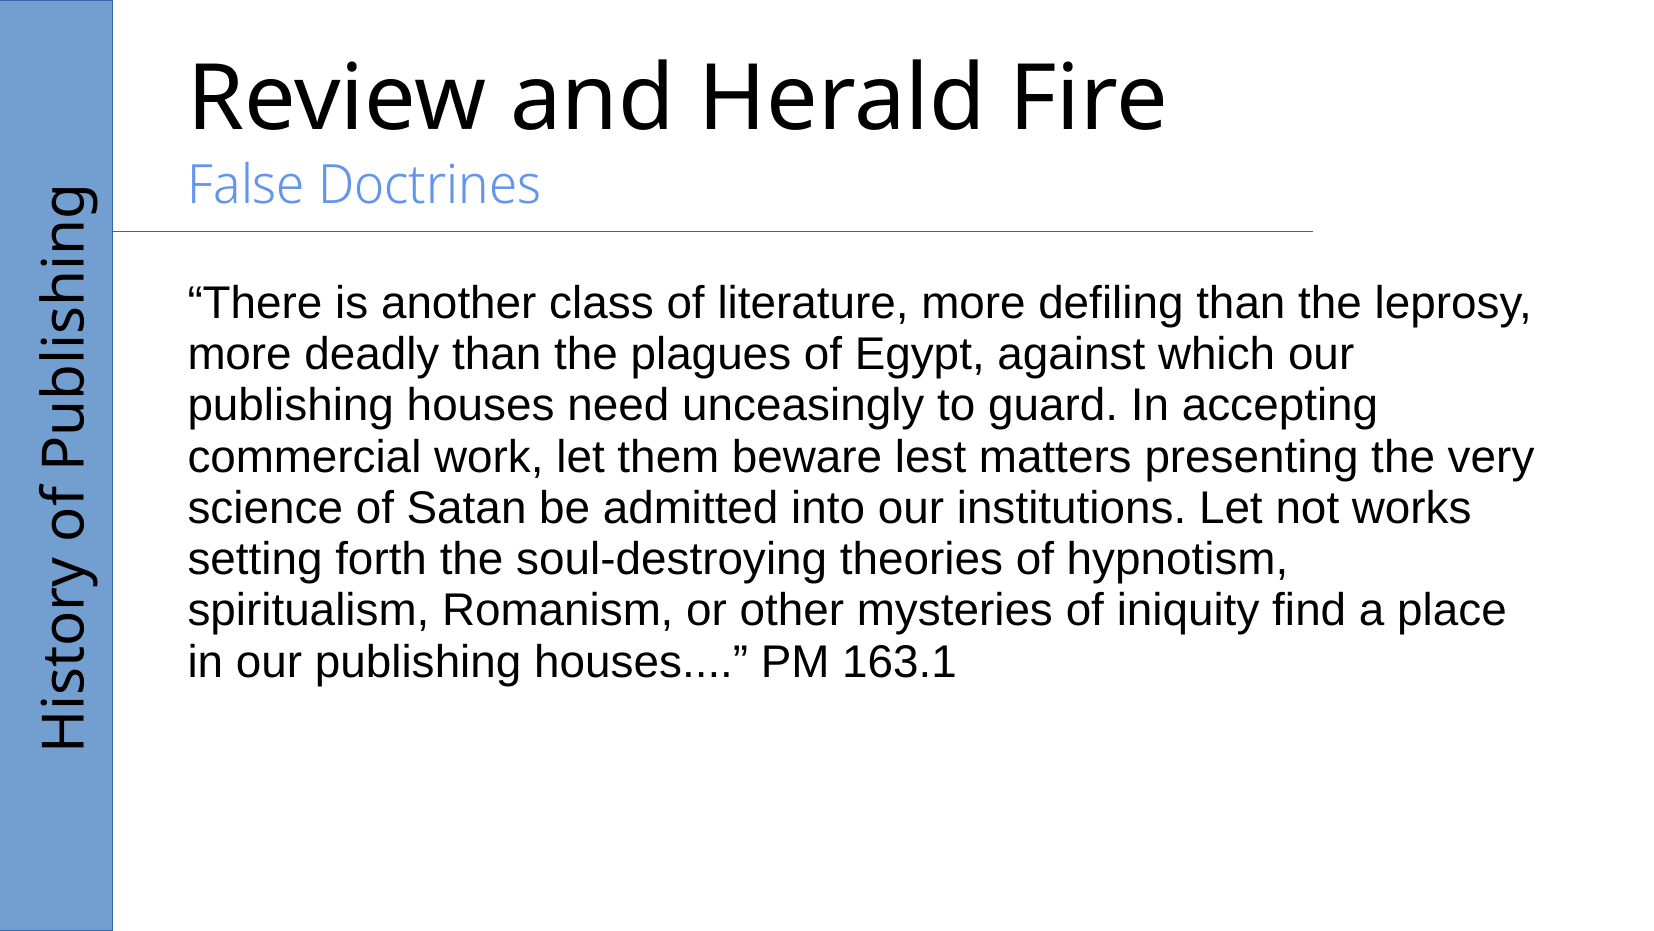

# Review and Herald Fire
False Doctrines
“There is another class of literature, more defiling than the leprosy, more deadly than the plagues of Egypt, against which our publishing houses need unceasingly to guard. In accepting commercial work, let them beware lest matters presenting the very science of Satan be admitted into our institutions. Let not works setting forth the soul-destroying theories of hypnotism, spiritualism, Romanism, or other mysteries of iniquity find a place in our publishing houses....” PM 163.1
History of Publishing